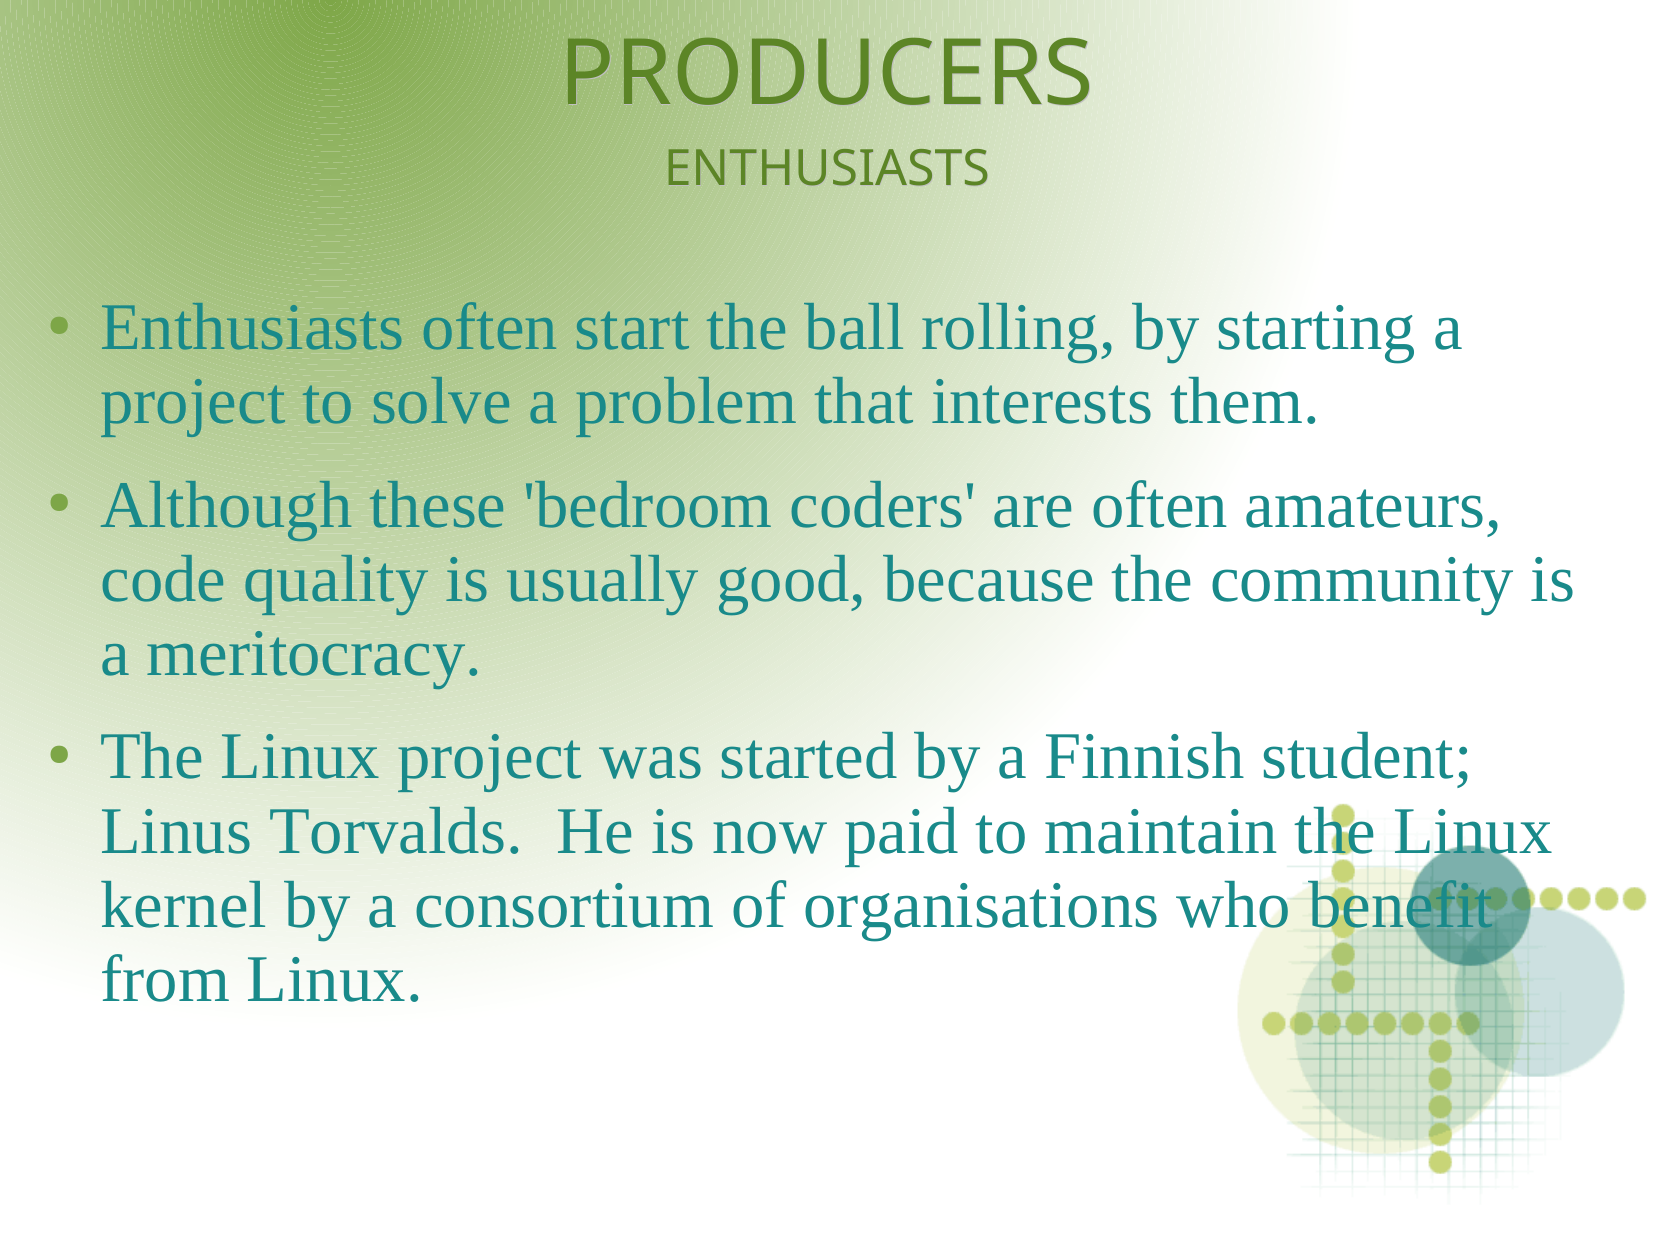

# PRODUCERS ENTHUSIASTS
Enthusiasts often start the ball rolling, by starting a project to solve a problem that interests them.
Although these 'bedroom coders' are often amateurs, code quality is usually good, because the community is a meritocracy.
The Linux project was started by a Finnish student; Linus Torvalds. He is now paid to maintain the Linux kernel by a consortium of organisations who benefit from Linux.